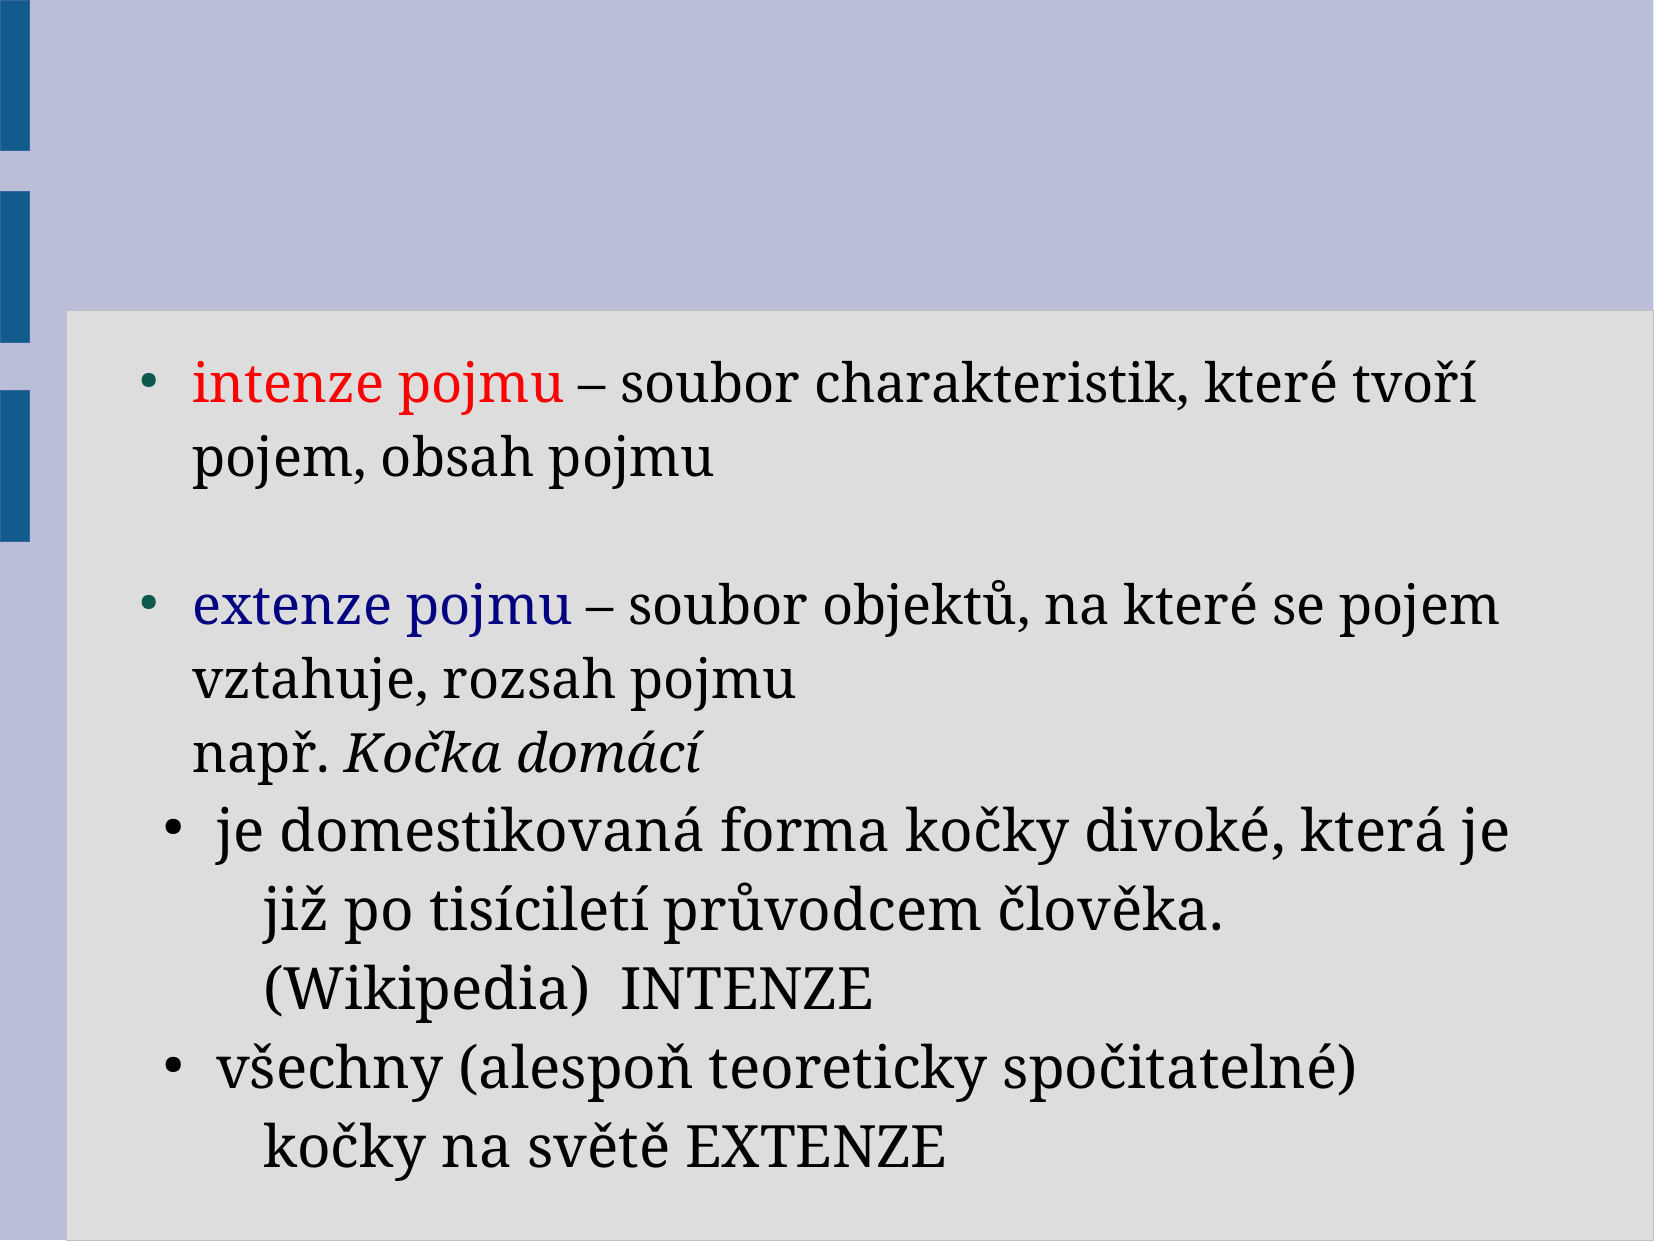

#
intenze pojmu – soubor charakteristik, které tvoří pojem, obsah pojmu
extenze pojmu – soubor objektů, na které se pojem vztahuje, rozsah pojmu
např. Kočka domácí
je domestikovaná forma kočky divoké, která je již po tisíciletí průvodcem člověka. (Wikipedia) INTENZE
všechny (alespoň teoreticky spočitatelné) kočky na světě EXTENZE